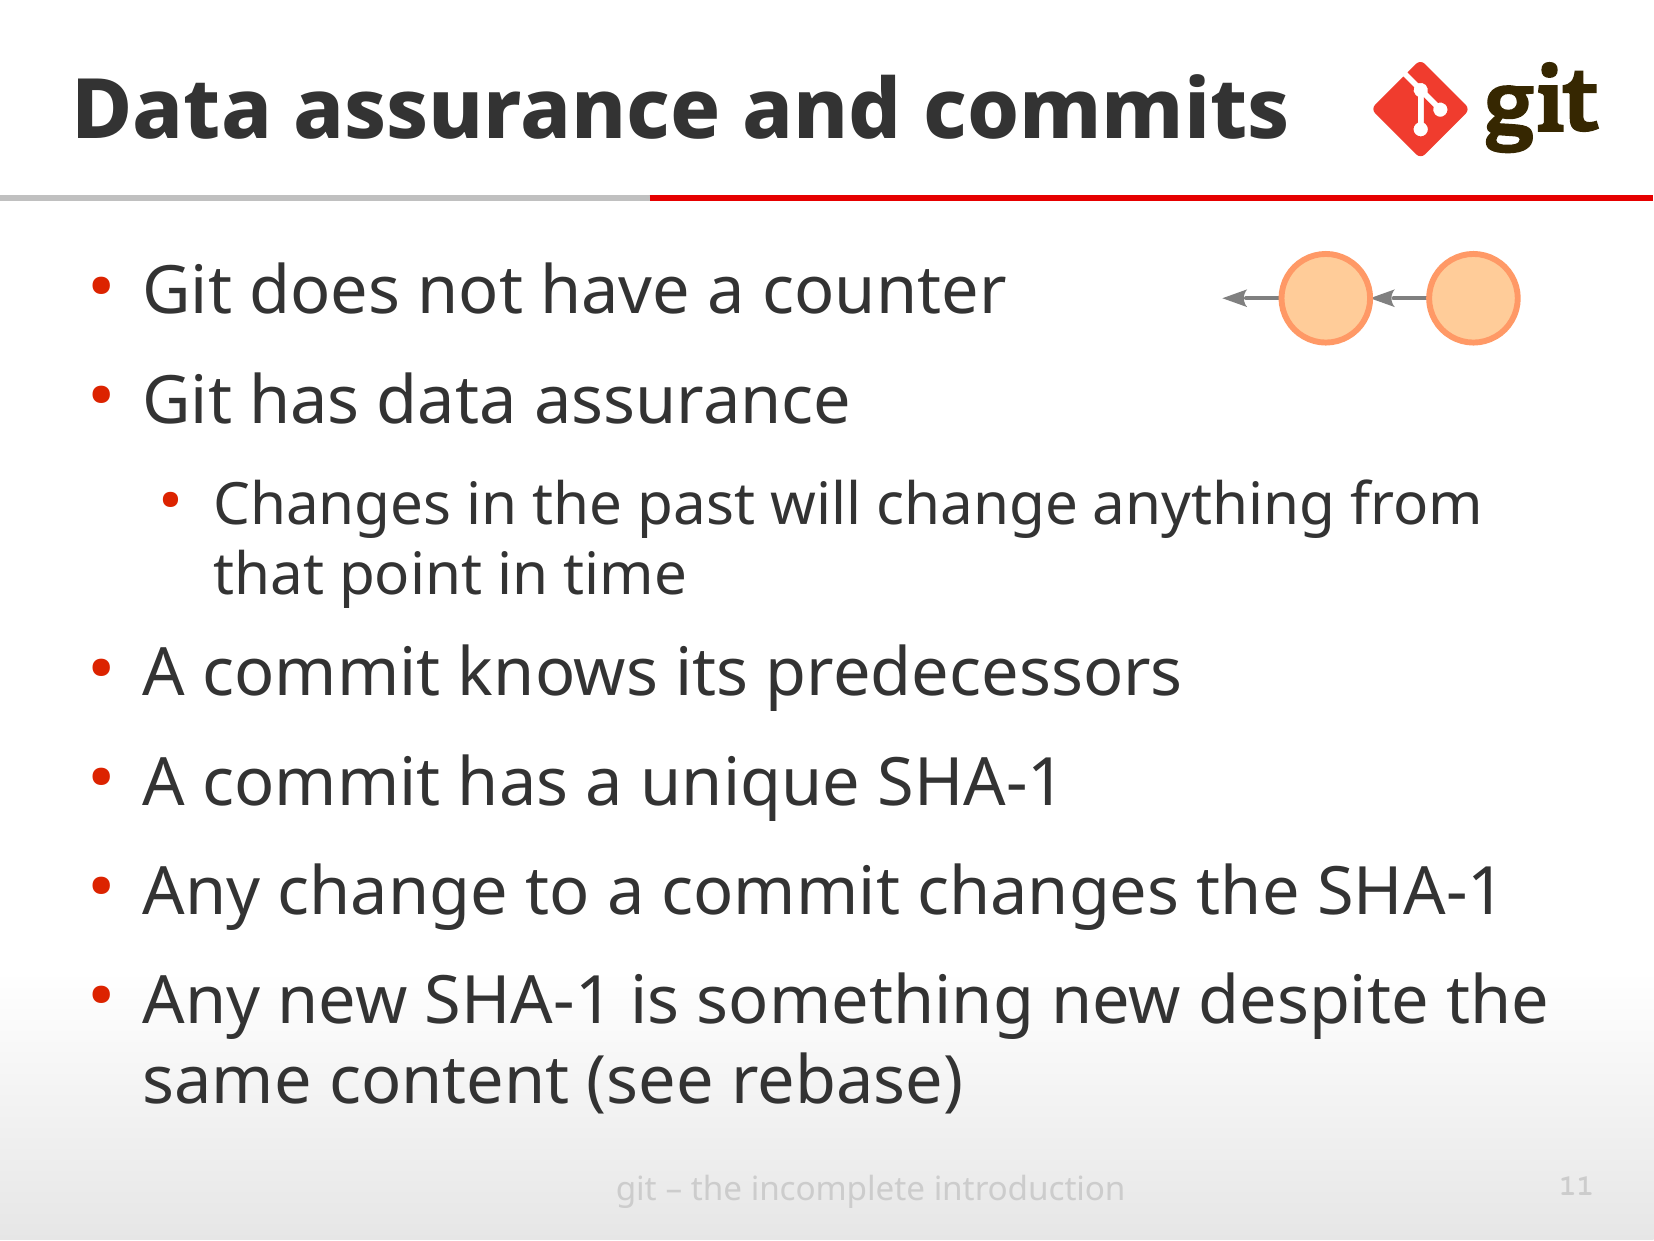

# Data assurance and commits
Git does not have a counter
Git has data assurance
Changes in the past will change anything from that point in time
A commit knows its predecessors
A commit has a unique SHA-1
Any change to a commit changes the SHA-1
Any new SHA-1 is something new despite the same content (see rebase)
11